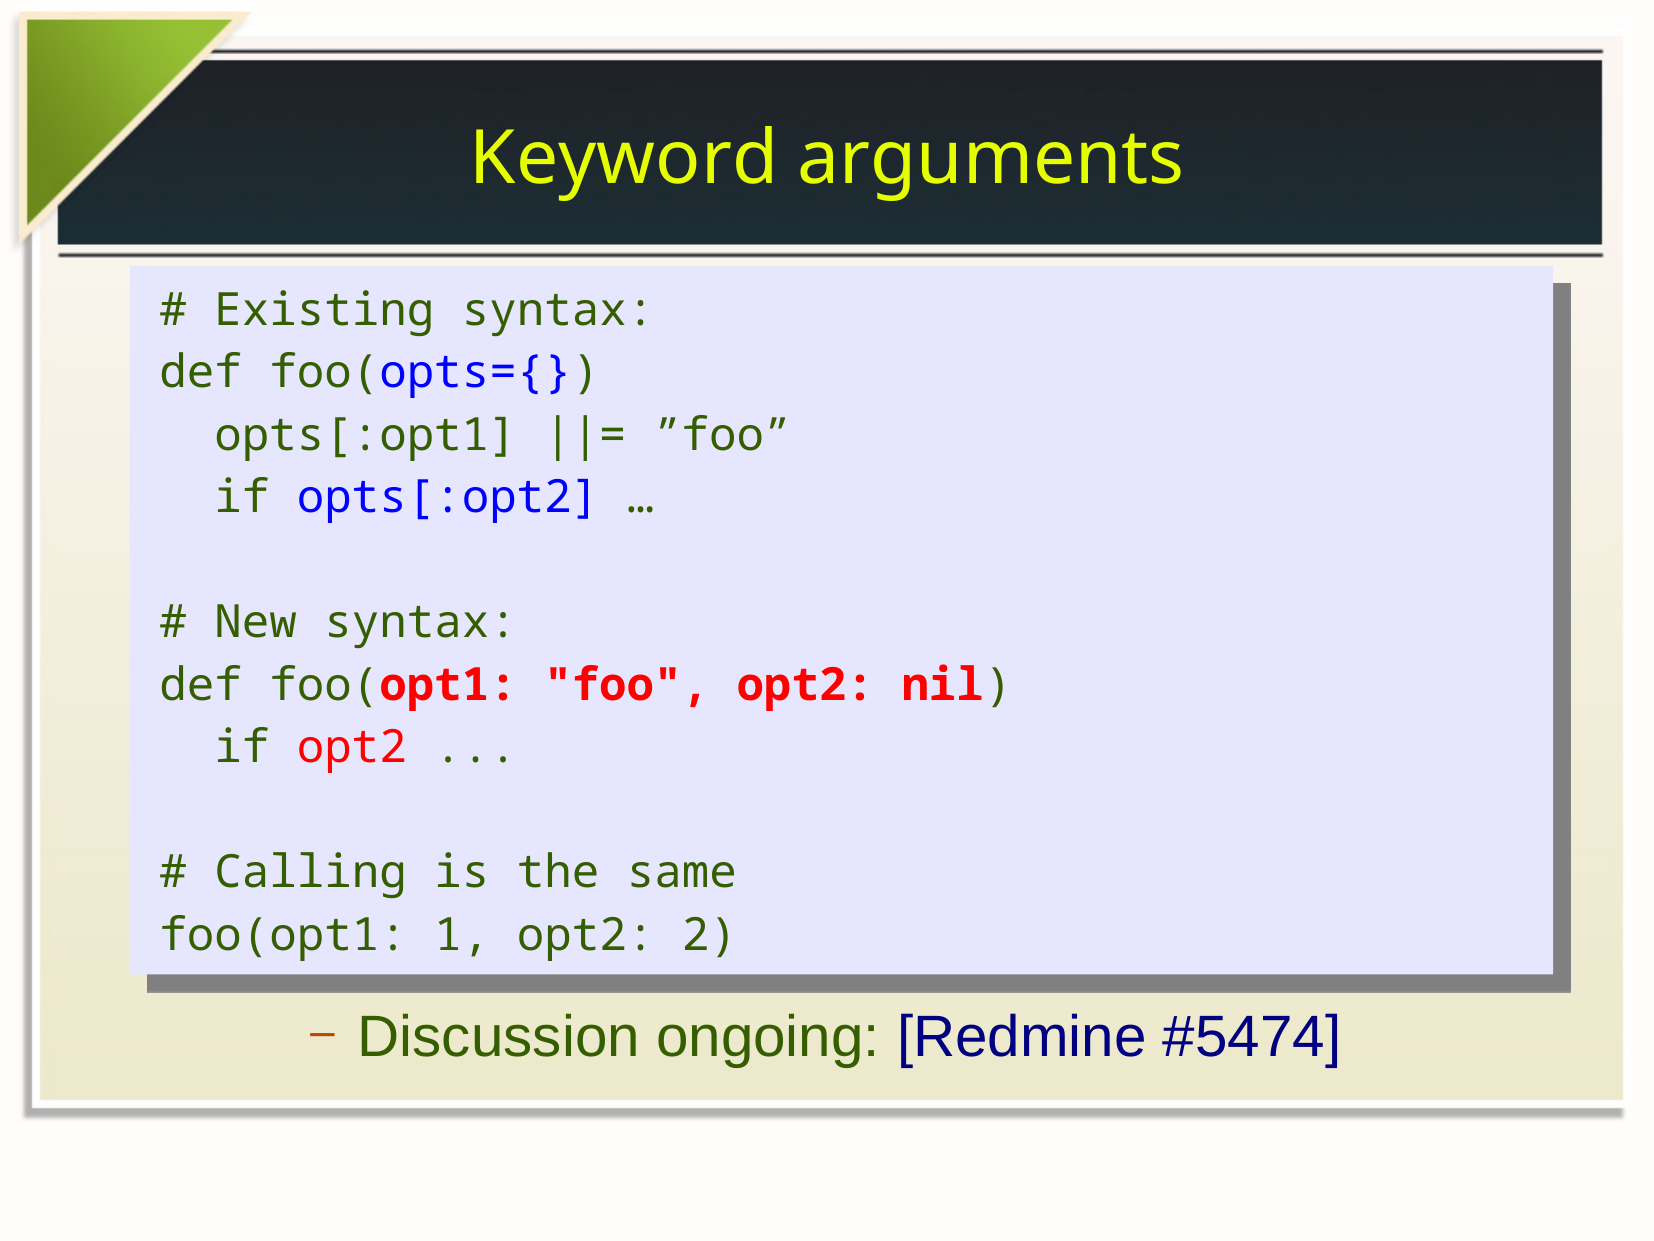

# Keyword arguments
# Existing syntax:
def foo(opts={})
 opts[:opt1] ||= ”foo”
 if opts[:opt2] …
# New syntax:
def foo(opt1: "foo", opt2: nil)
 if opt2 ...
# Calling is the same
foo(opt1: 1, opt2: 2)
Discussion ongoing: [Redmine #5474]